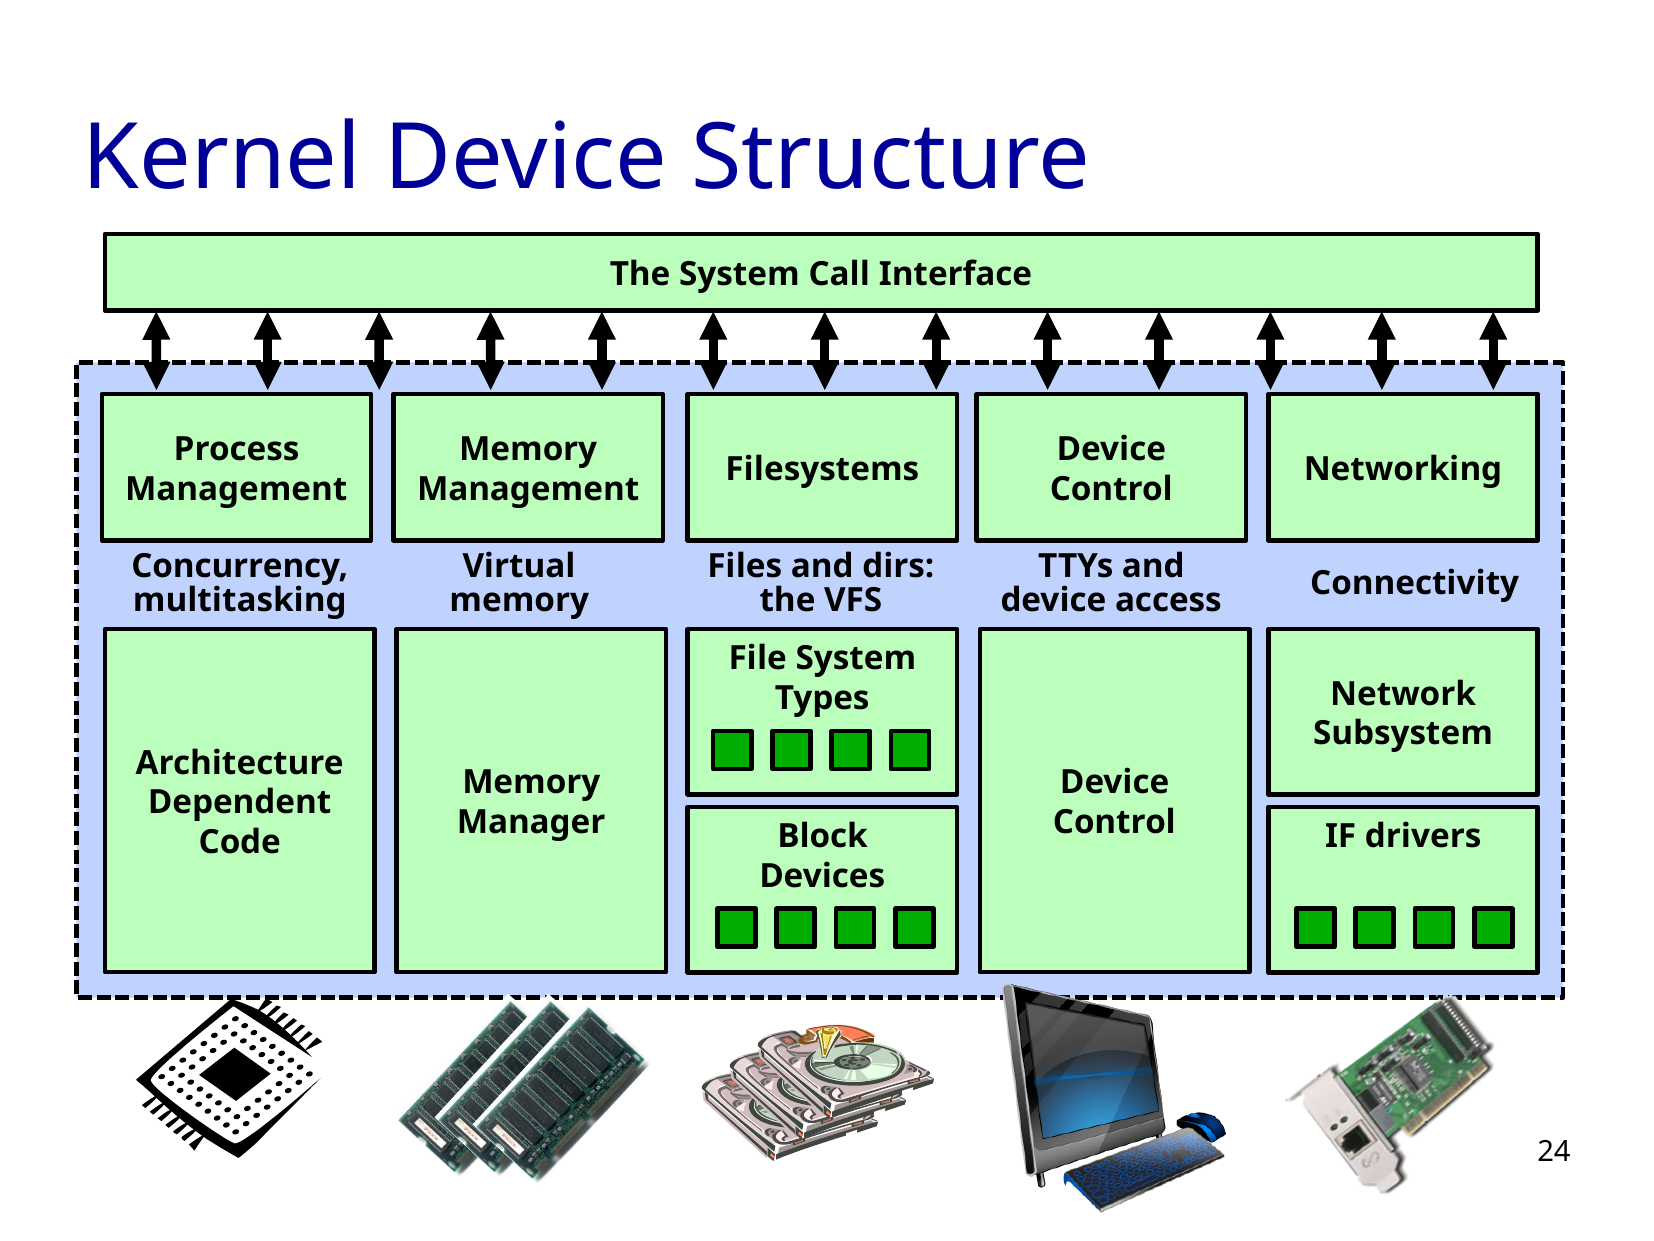

# Kernel Device Structure
The System Call Interface
Process
Management
Memory
Management
Filesystems
Device
Control
Networking
Concurrency,
multitasking
Virtual
memory
Files and dirs:
the VFS
TTYs and
device access
Connectivity
Architecture
Dependent
Code
Memory
Manager
File System Types
Device
Control
Network
Subsystem
Block
Devices
IF drivers
24